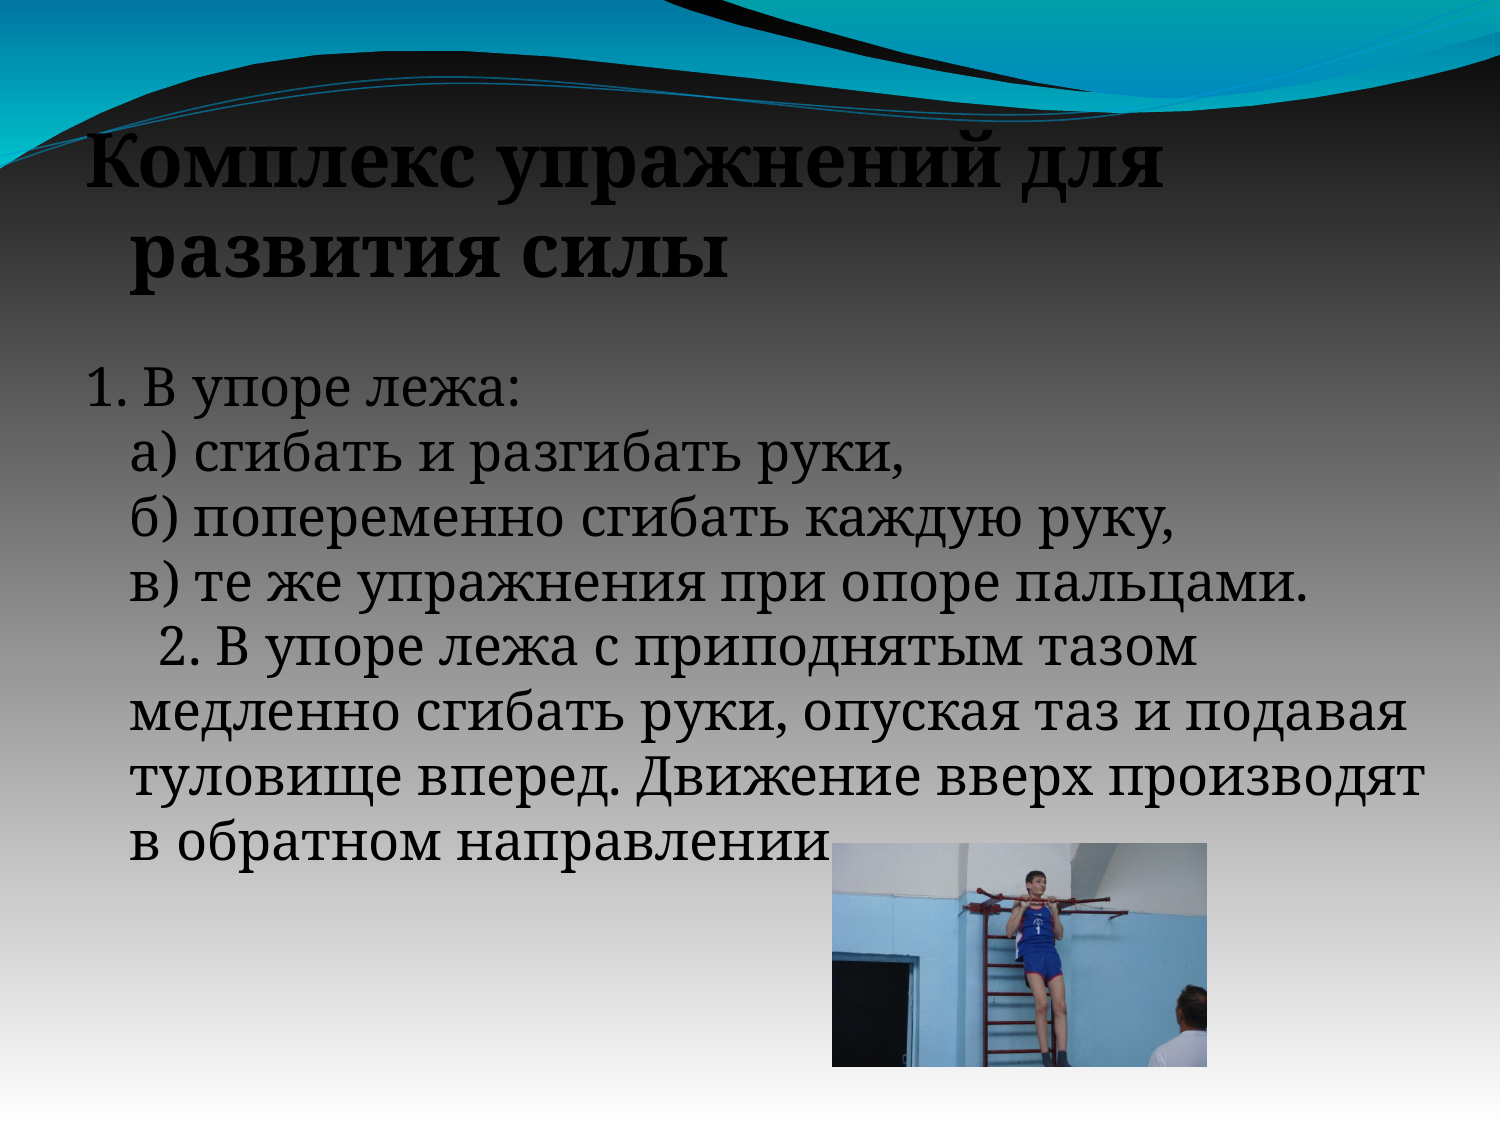

#
Комплекс упражнений для развития силы
1. В упоре лежа:
а) сгибать и разгибать руки,
б) попеременно сгибать каждую руку,
в) те же упражнения при опоре пальцами.
  2. В упоре лежа с приподнятым тазом медленно сгибать руки, опуская таз и подавая туловище вперед. Движение вверх производят в обратном направлении.